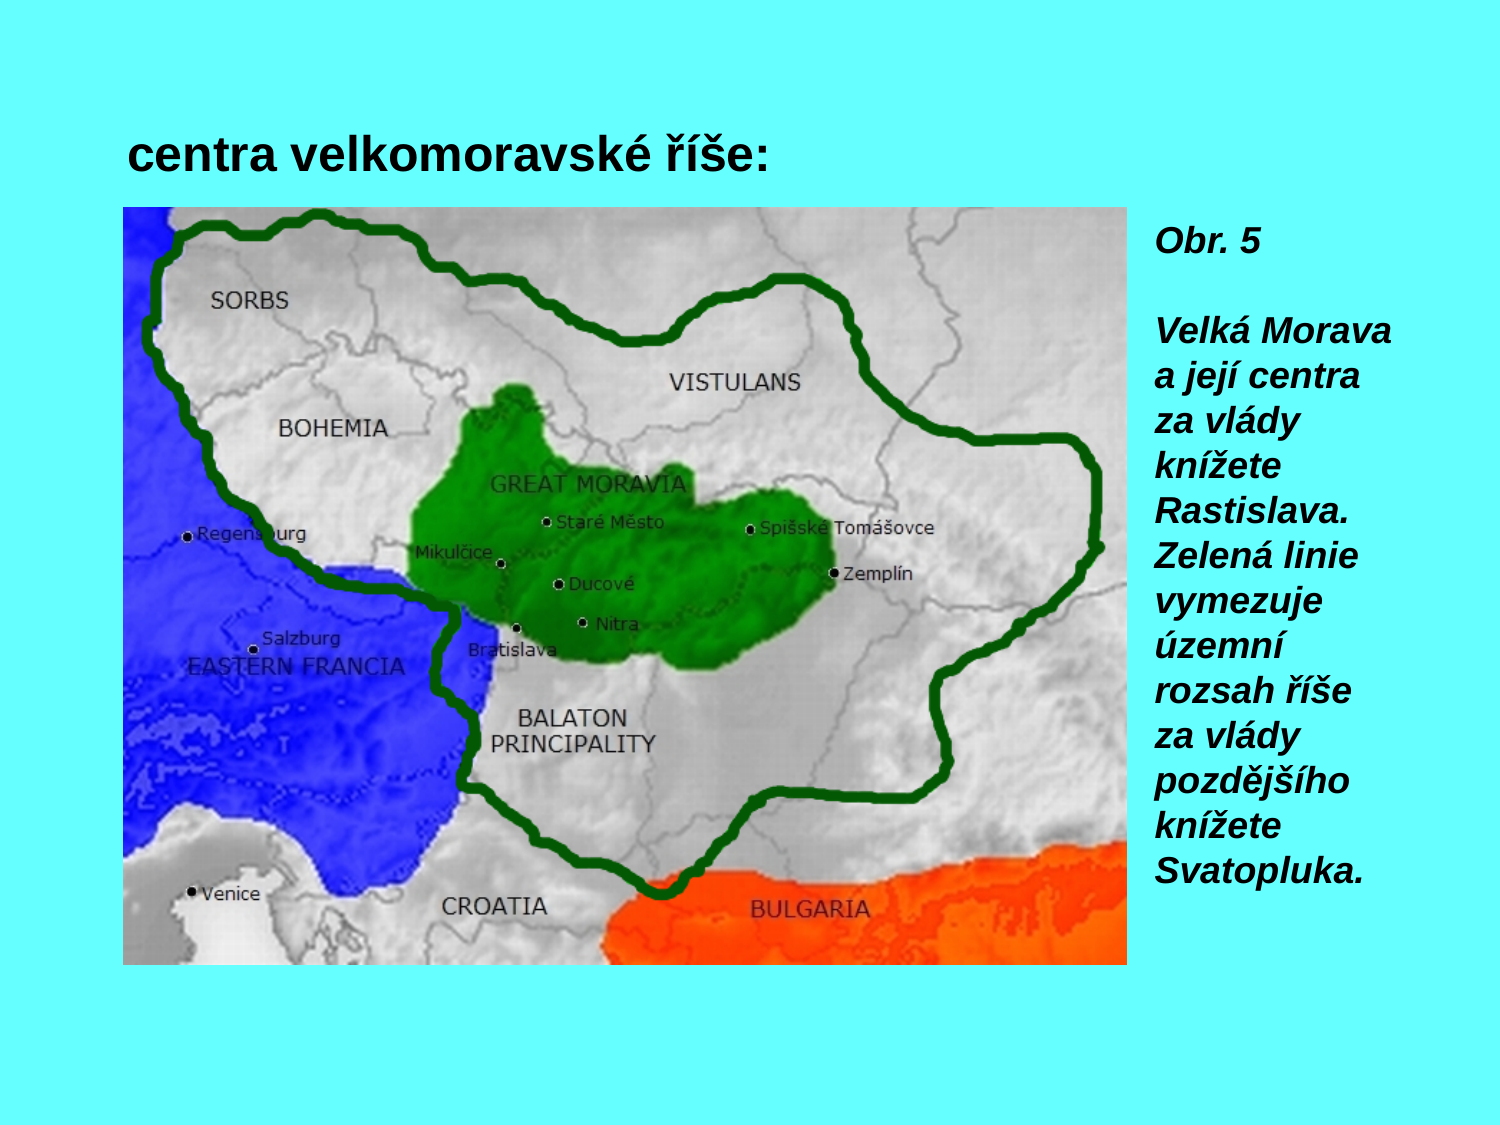

centra velkomoravské říše:
Obr. 5
Velká Morava
a její centra
za vlády knížete Rastislava. Zelená linie
vymezuje územní rozsah říše
za vlády pozdějšího knížete Svatopluka.